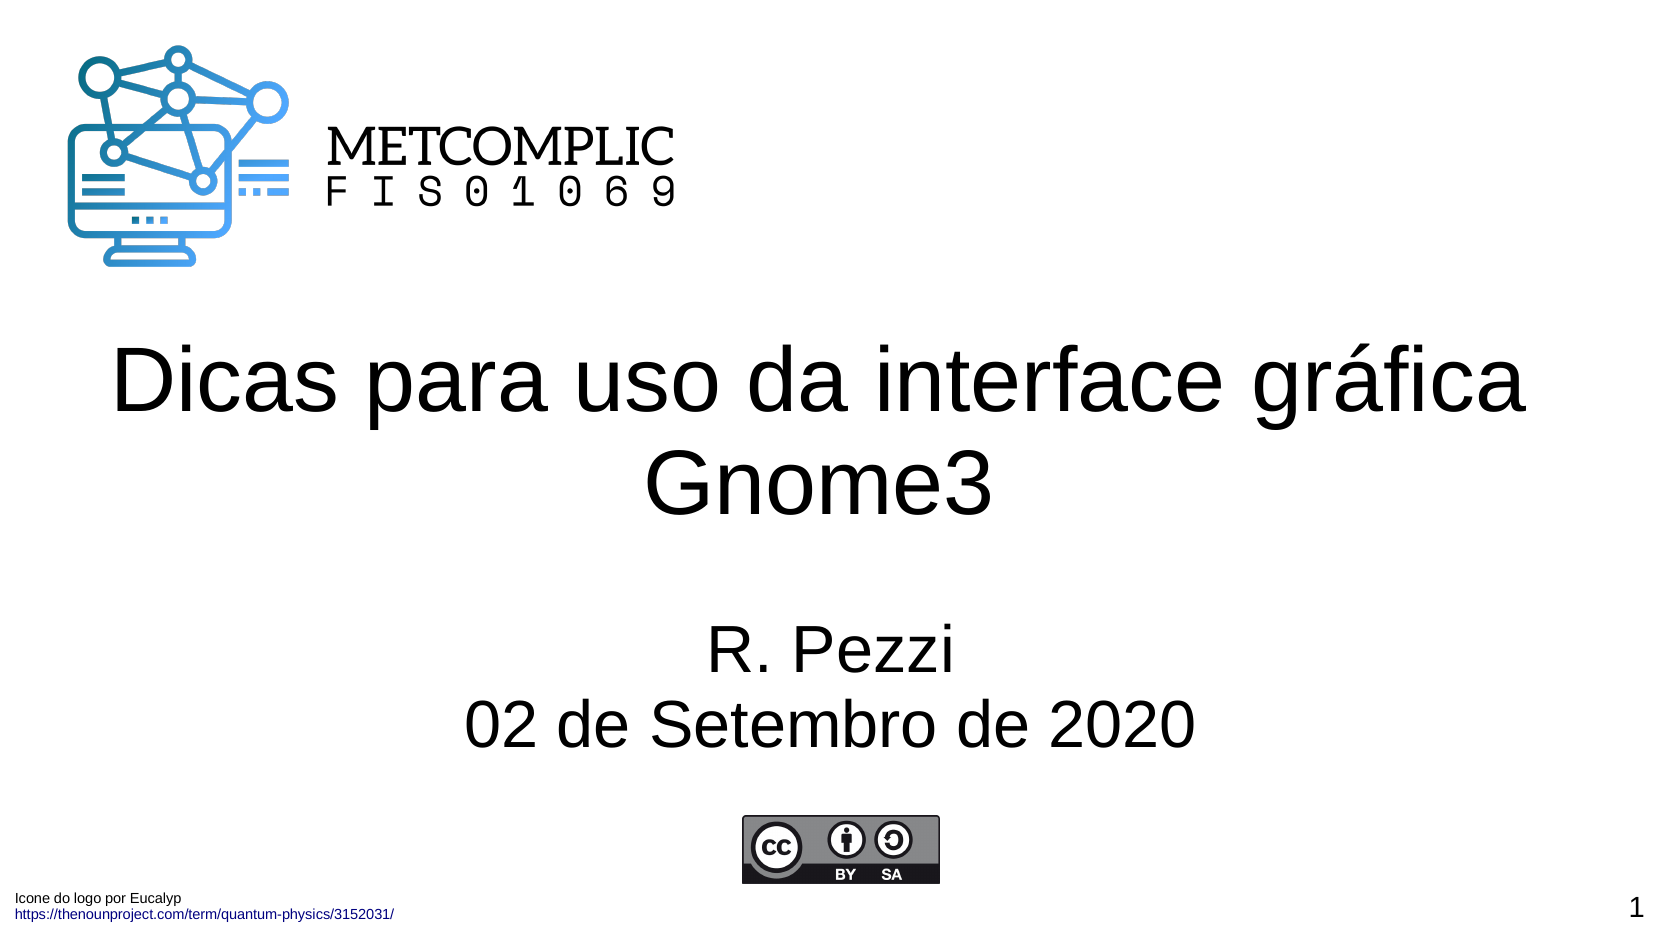

# Dicas para uso da interface gráfica Gnome3
R. Pezzi
02 de Setembro de 2020
Icone do logo por Eucalyp
https://thenounproject.com/term/quantum-physics/3152031/